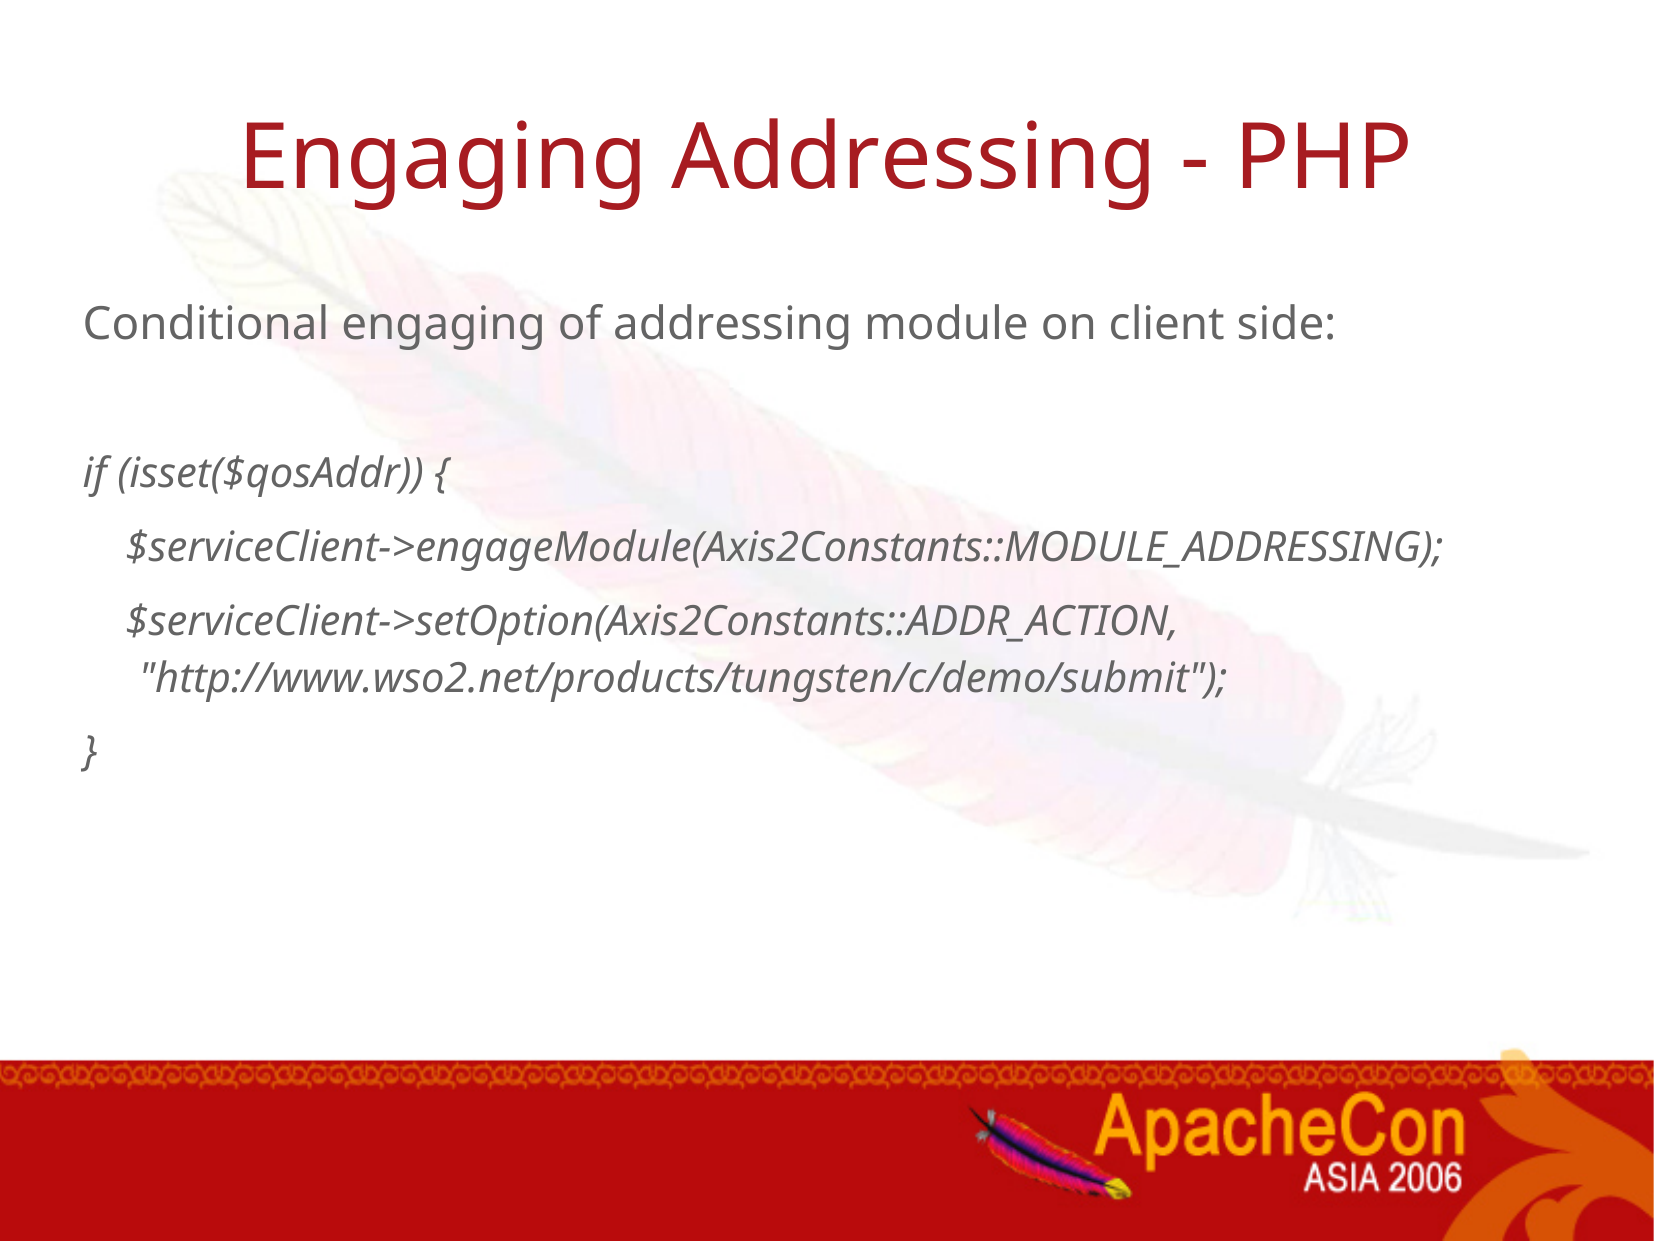

# Engaging Addressing - PHP
Conditional engaging of addressing module on client side:
if (isset($qosAddr)) {
 $serviceClient->engageModule(Axis2Constants::MODULE_ADDRESSING);
 $serviceClient->setOption(Axis2Constants::ADDR_ACTION, "http://www.wso2.net/products/tungsten/c/demo/submit");
}